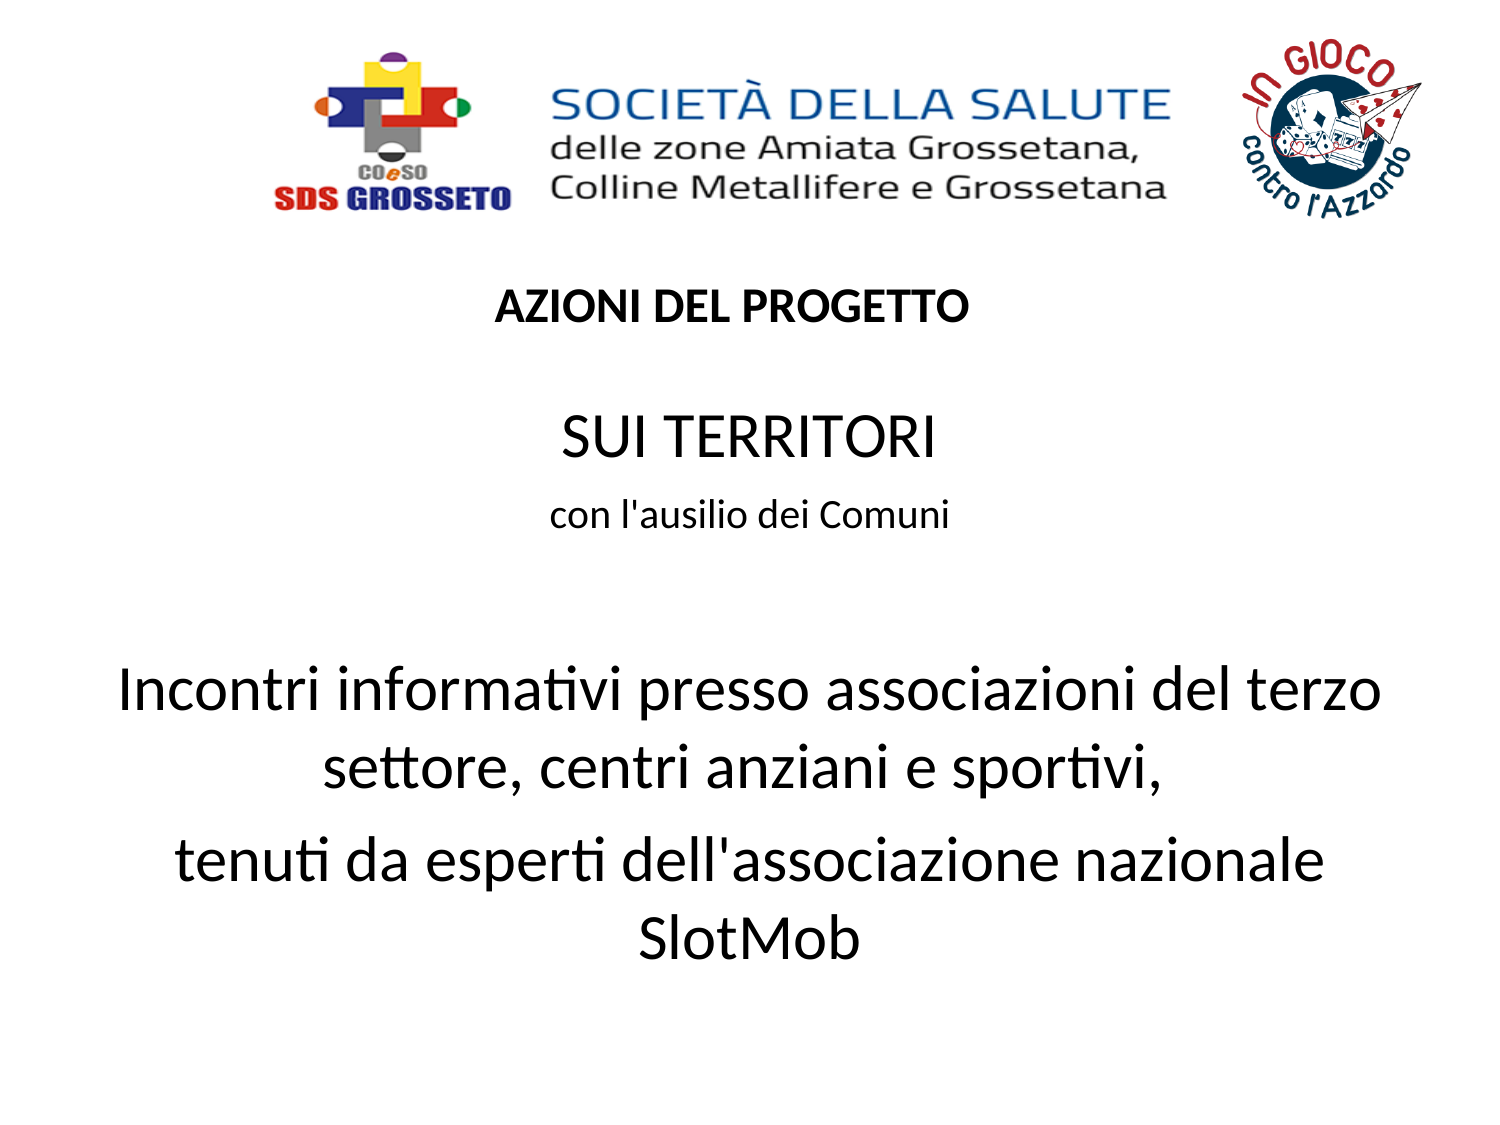

AZIONI DEL PROGETTO
SUI TERRITORI
con l'ausilio dei Comuni
Incontri informativi presso associazioni del terzo settore, centri anziani e sportivi,
tenuti da esperti dell'associazione nazionale SlotMob